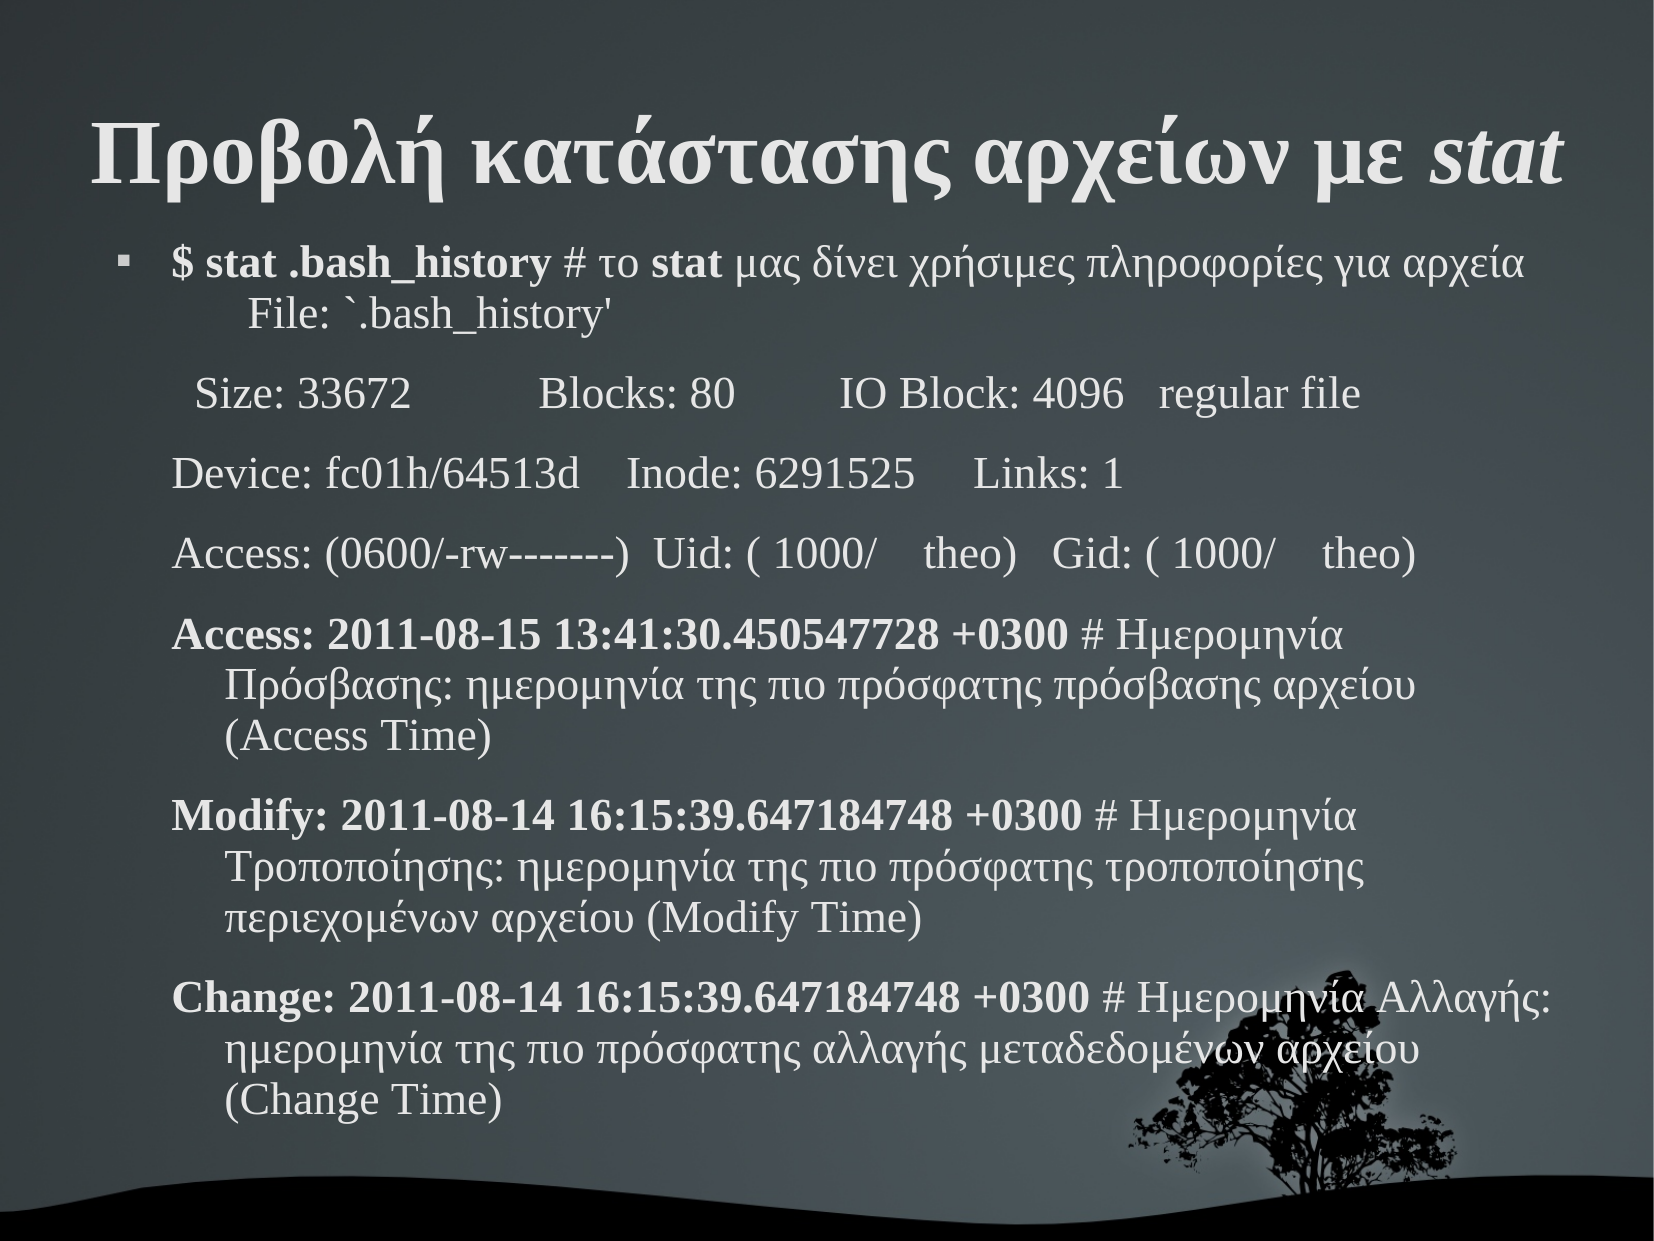

# Προβολή κατάστασης αρχείων με stat
$ stat .bash_history # το stat μας δίνει χρήσιμες πληροφορίες για αρχεία
 File: `.bash_history'
 Size: 33672 Blocks: 80 IO Block: 4096 regular file
Device: fc01h/64513d Inode: 6291525 Links: 1
Access: (0600/-rw-------) Uid: ( 1000/ theo) Gid: ( 1000/ theo)
Access: 2011-08-15 13:41:30.450547728 +0300 # Ημερομηνία Πρόσβασης: ημερομηνία της πιο πρόσφατης πρόσβασης αρχείου (Access Time)
Modify: 2011-08-14 16:15:39.647184748 +0300 # Ημερομηνία Τροποποίησης: ημερομηνία της πιο πρόσφατης τροποποίησης περιεχομένων αρχείου (Modify Time)
Change: 2011-08-14 16:15:39.647184748 +0300 # Ημερομηνία Αλλαγής: ημερομηνία της πιο πρόσφατης αλλαγής μεταδεδομένων αρχείου (Change Time)